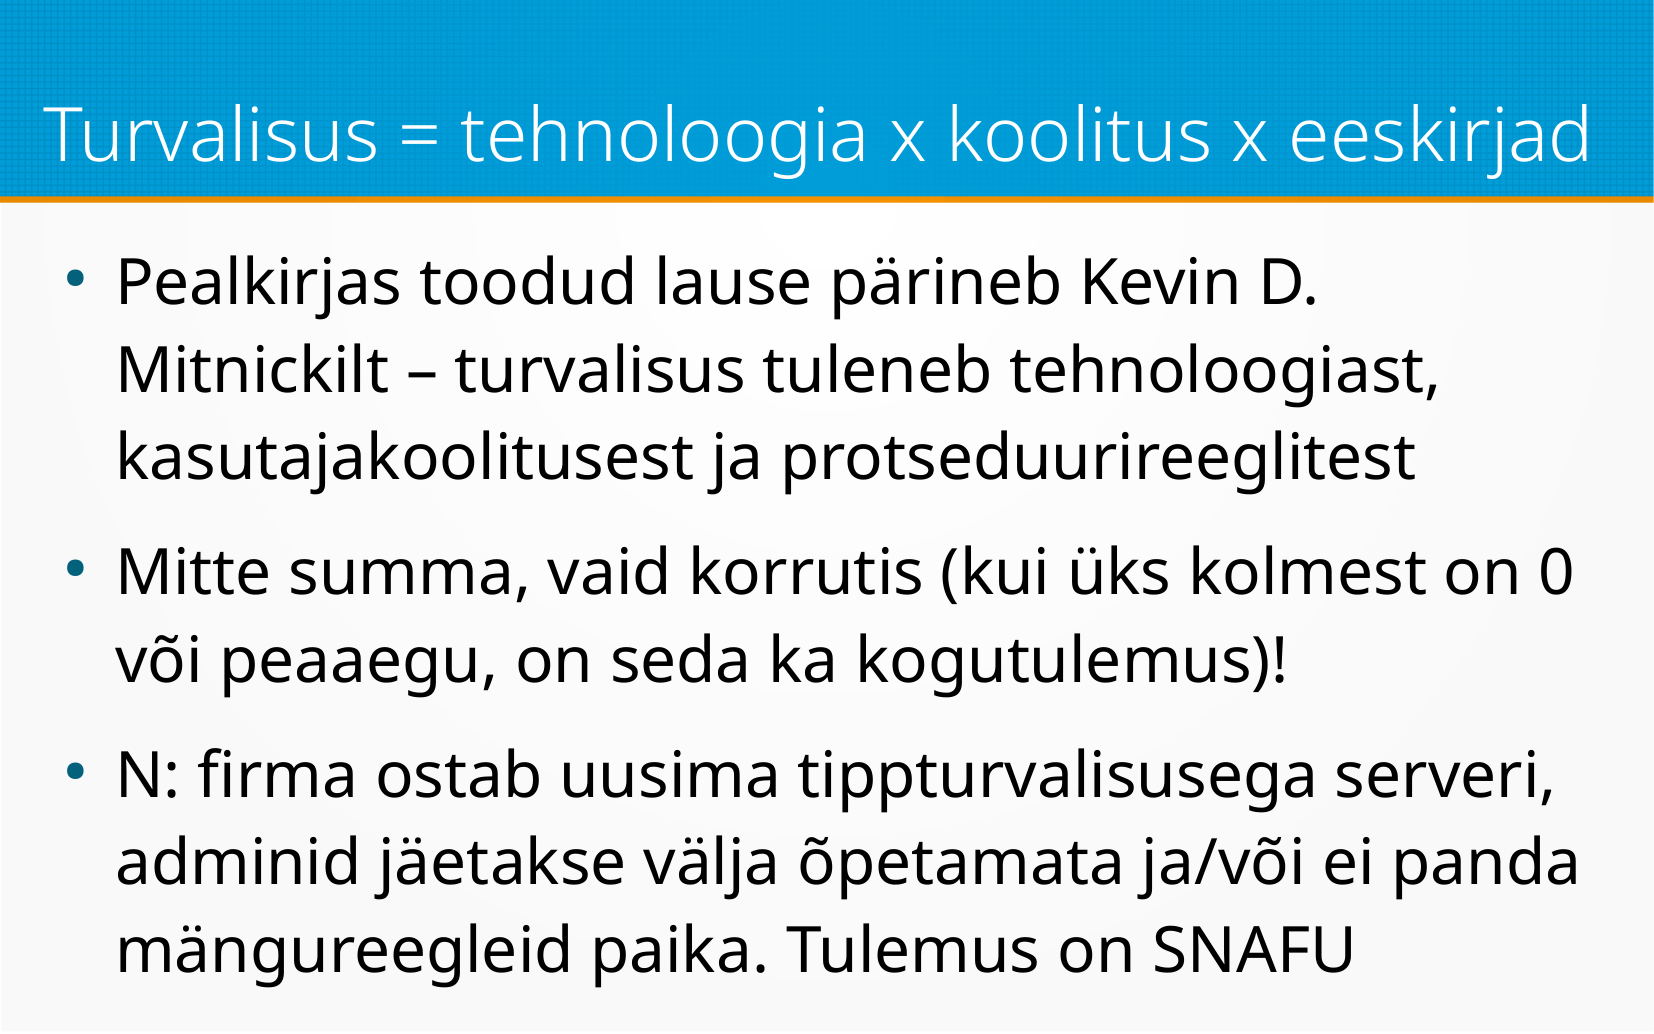

# Turvalisus = tehnoloogia x koolitus x eeskirjad
Pealkirjas toodud lause pärineb Kevin D. Mitnickilt – turvalisus tuleneb tehnoloogiast, kasutajakoolitusest ja protseduurireeglitest
Mitte summa, vaid korrutis (kui üks kolmest on 0 või peaaegu, on seda ka kogutulemus)!
N: firma ostab uusima tippturvalisusega serveri, adminid jäetakse välja õpetamata ja/või ei panda mängureegleid paika. Tulemus on SNAFU